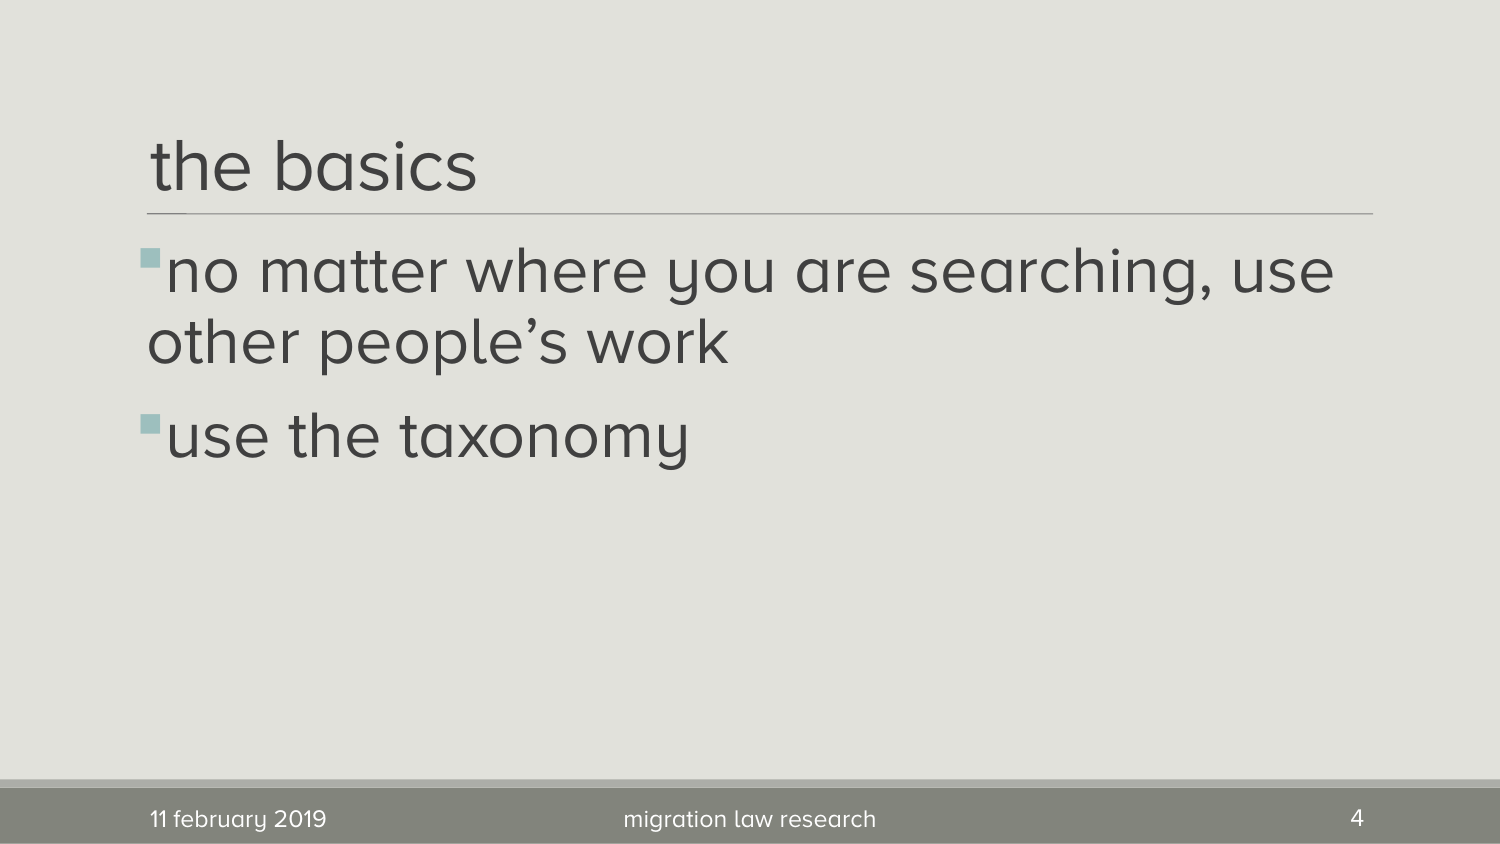

# the basics
no matter where you are searching, use other people’s work
use the taxonomy
11 february 2019
migration law research